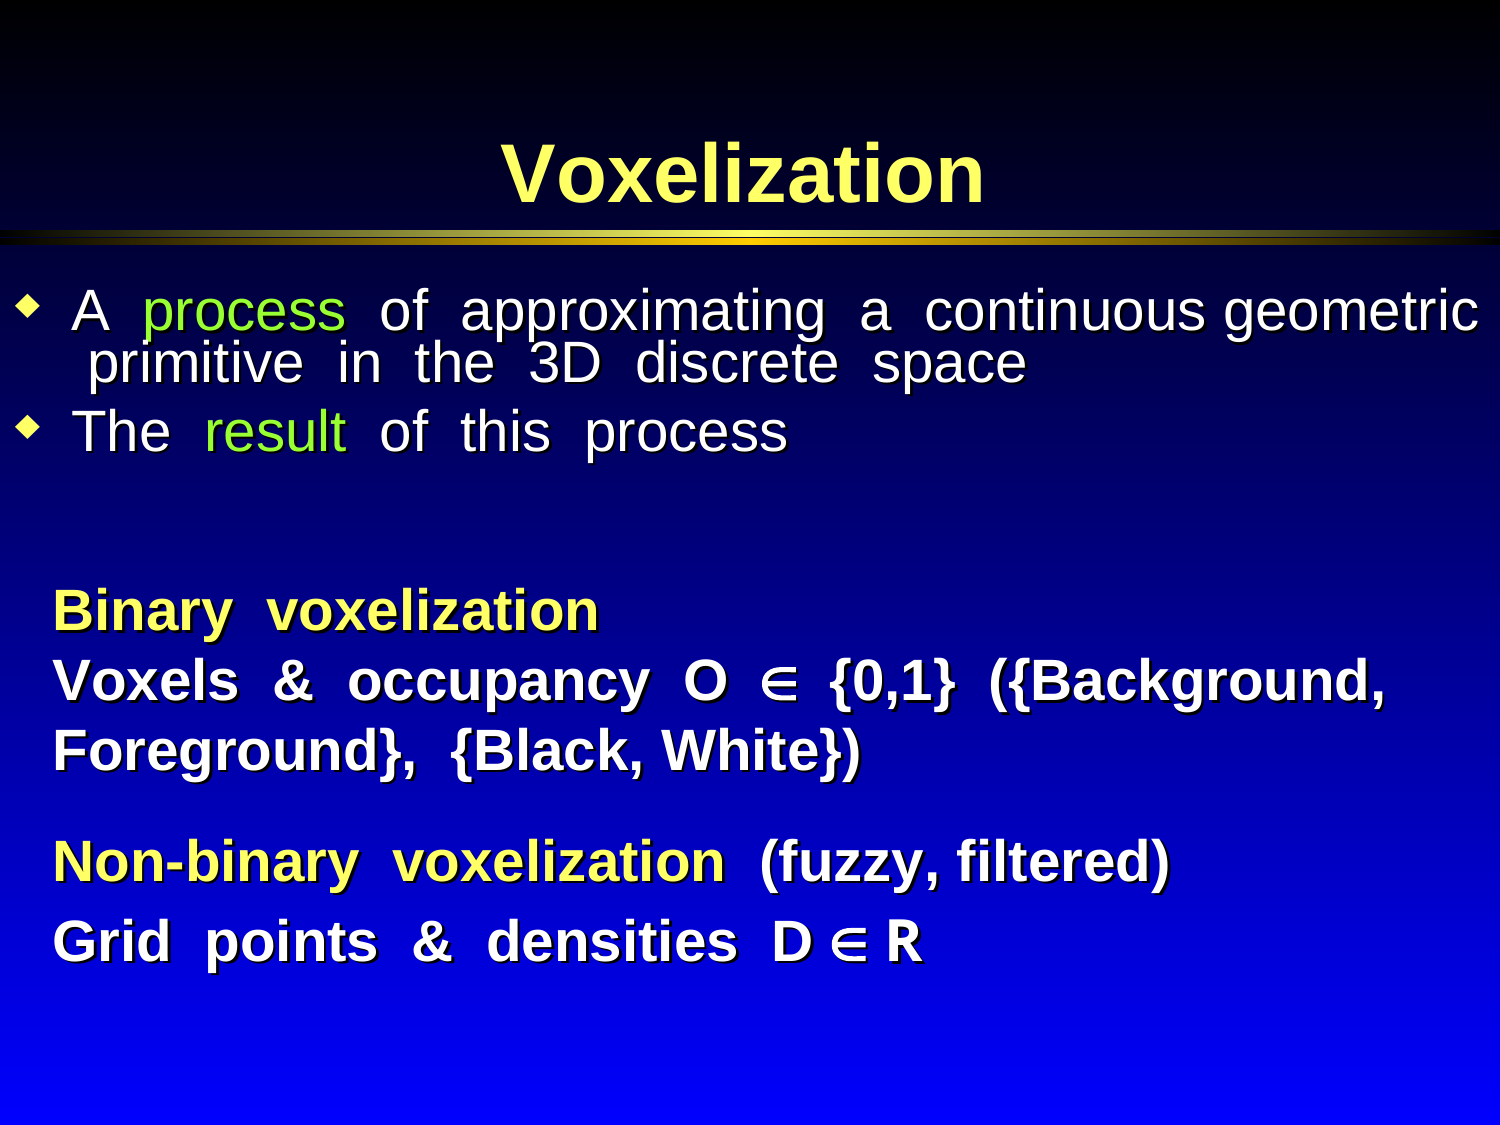

# Voxelization
A process of approximating a continuous geometric primitive in the 3D discrete space
The result of this process
Binary voxelization
Voxels & occupancy O {0,1} ({Background, Foreground}, {Black, White})
Non-binary voxelization (fuzzy, filtered)
Grid points & densities D  R